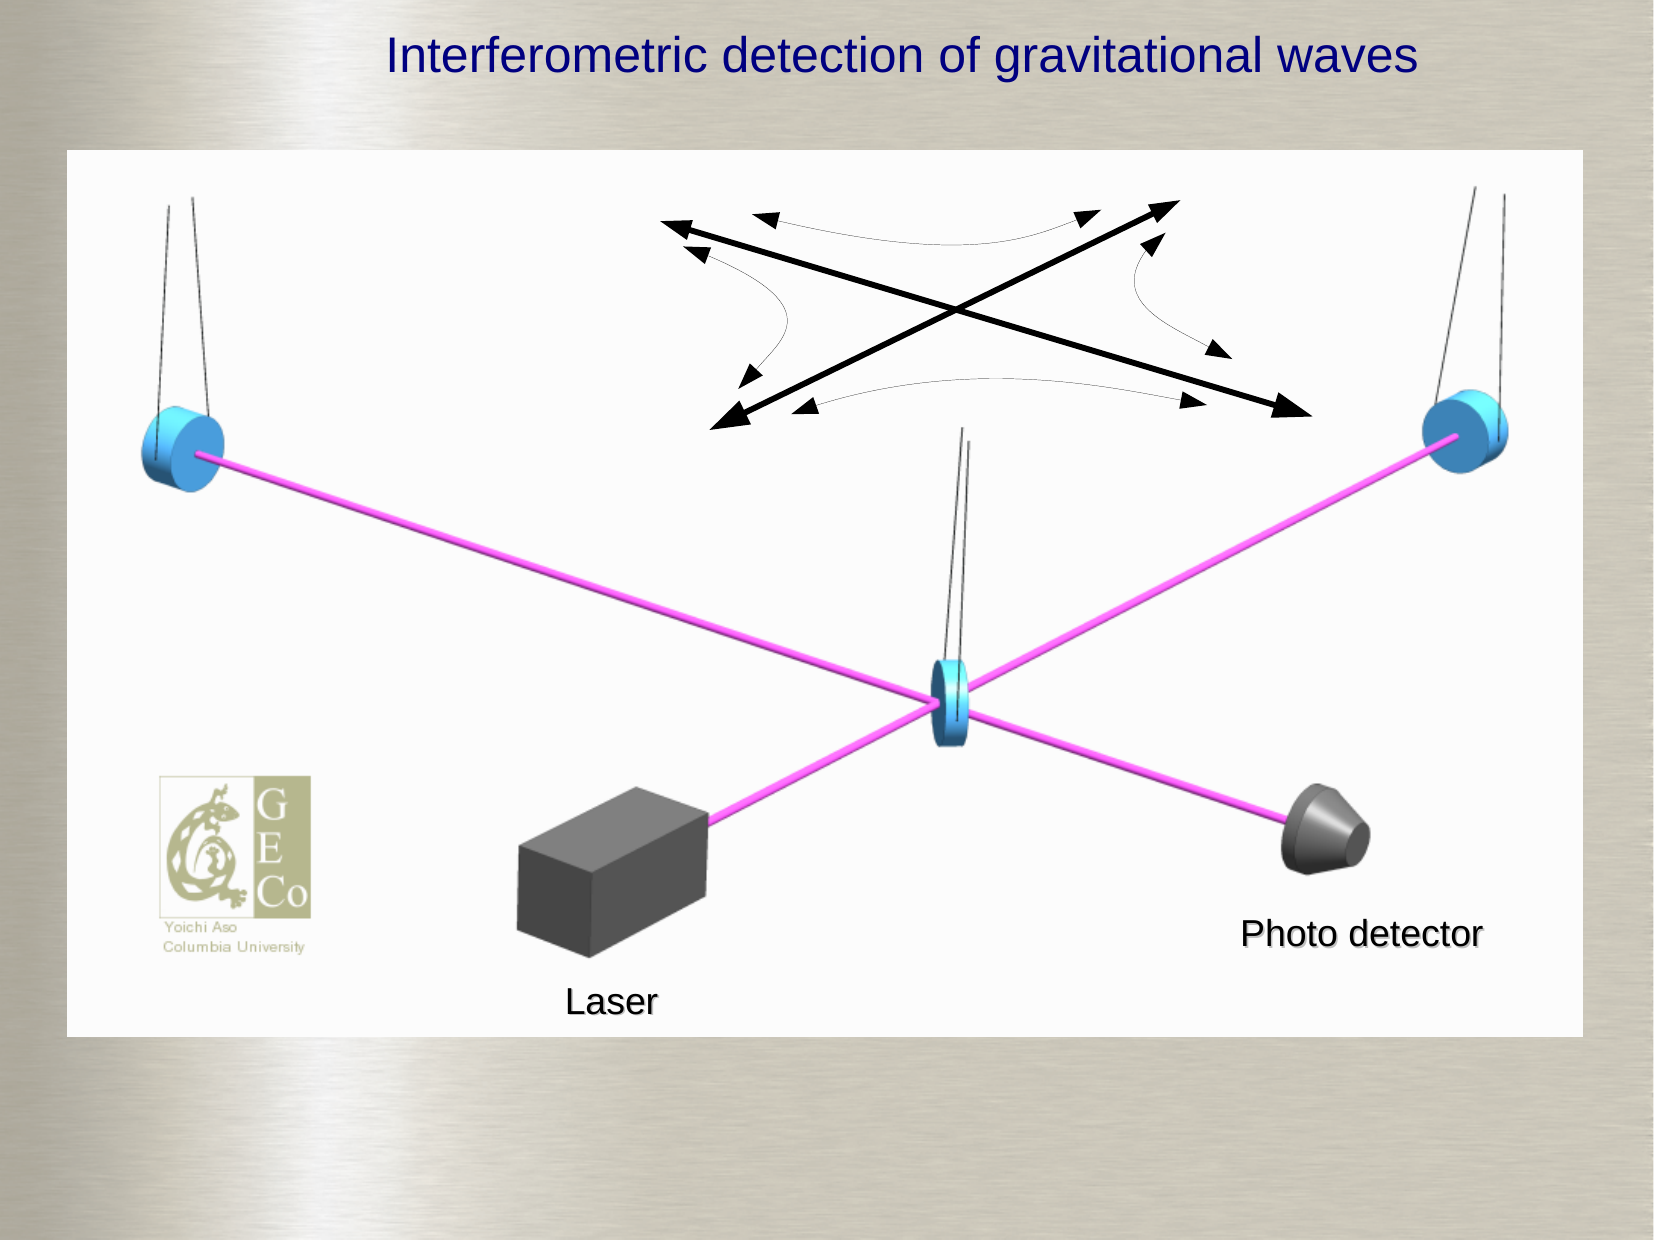

Interferometric detection of gravitational waves
Photo detector
Laser